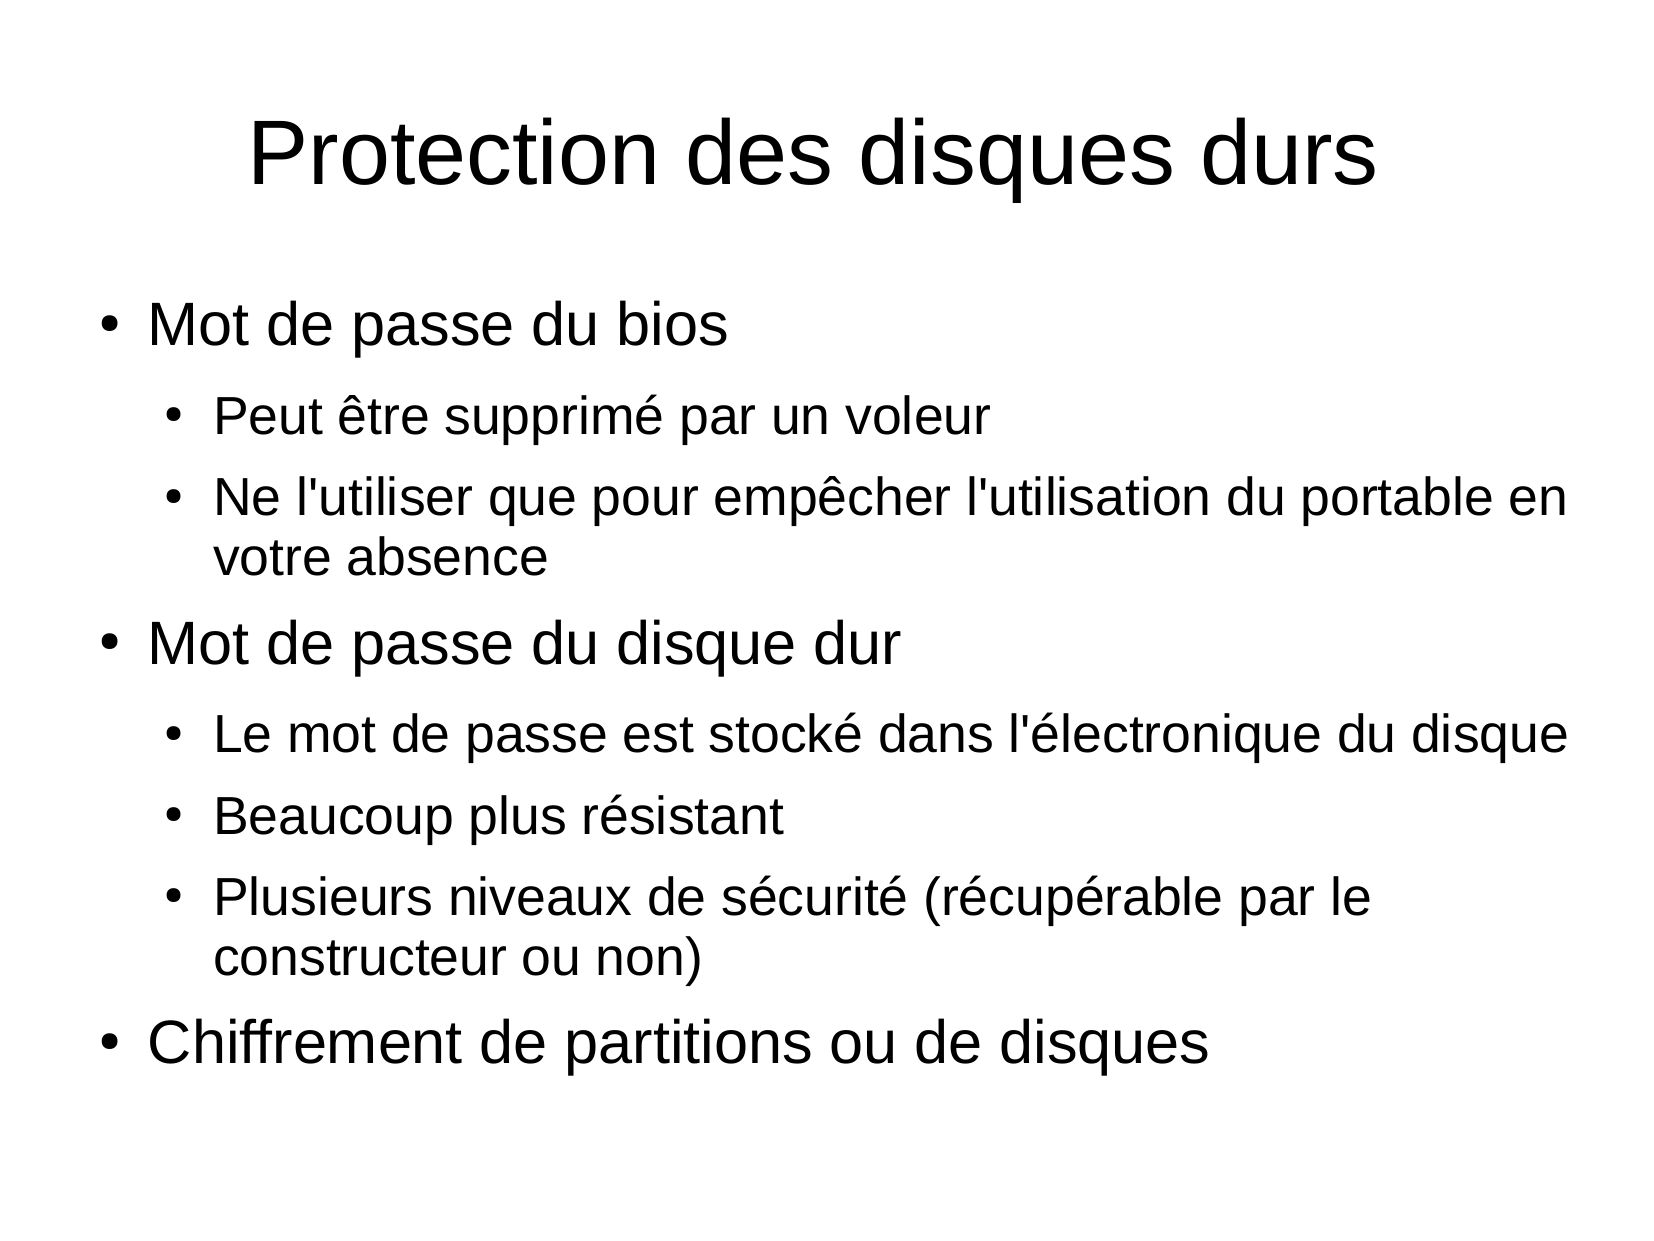

# Protection des disques durs
Mot de passe du bios
Peut être supprimé par un voleur
Ne l'utiliser que pour empêcher l'utilisation du portable en votre absence
Mot de passe du disque dur
Le mot de passe est stocké dans l'électronique du disque
Beaucoup plus résistant
Plusieurs niveaux de sécurité (récupérable par le constructeur ou non)
Chiffrement de partitions ou de disques